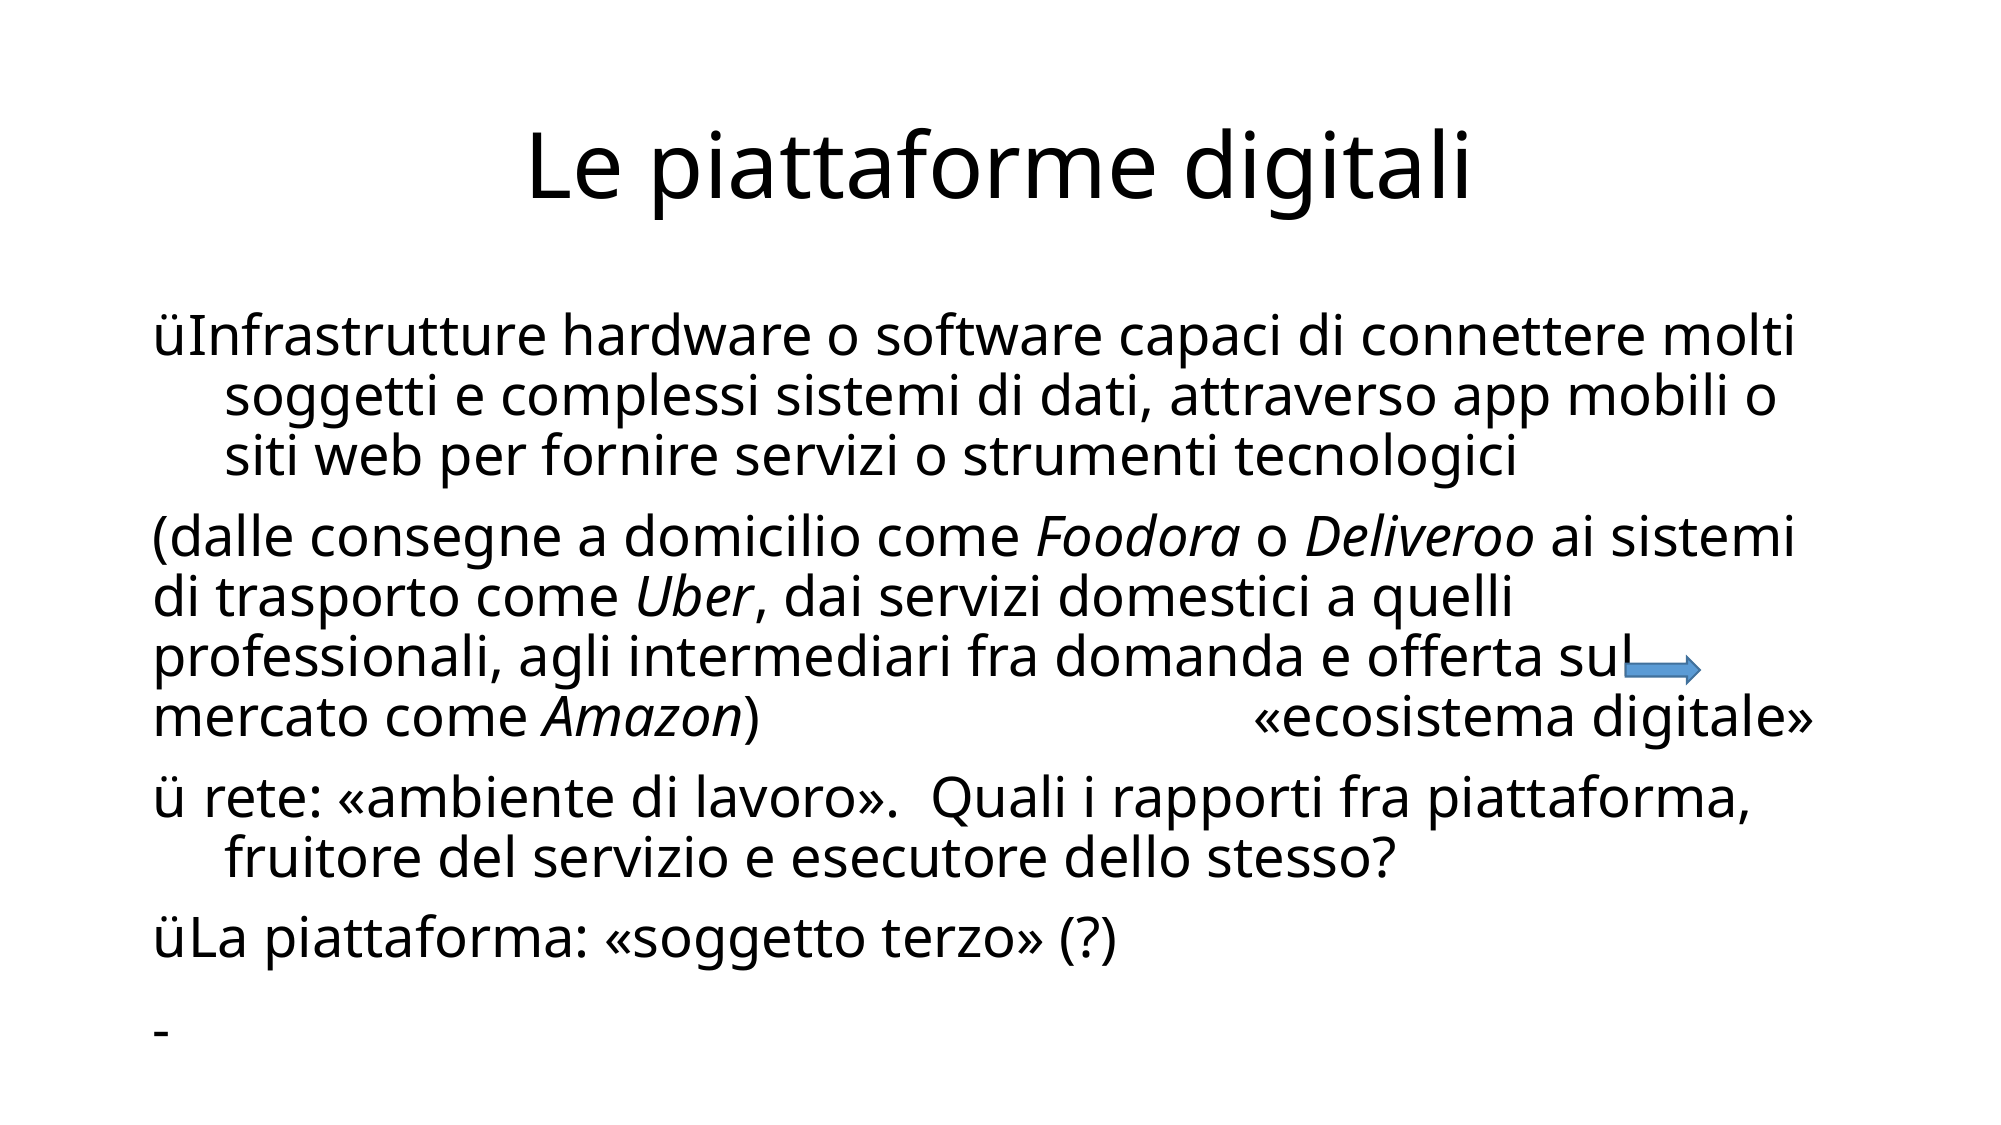

# Le piattaforme digitali
Infrastrutture hardware o software capaci di connettere molti soggetti e complessi sistemi di dati, attraverso app mobili o siti web per fornire servizi o strumenti tecnologici
(dalle consegne a domicilio come Foodora o Deliveroo ai sistemi di trasporto come Uber, dai servizi domestici a quelli professionali, agli intermediari fra domanda e offerta sul mercato come Amazon) «ecosistema digitale»
 rete: «ambiente di lavoro». Quali i rapporti fra piattaforma, fruitore del servizio e esecutore dello stesso?
La piattaforma: «soggetto terzo» (?)